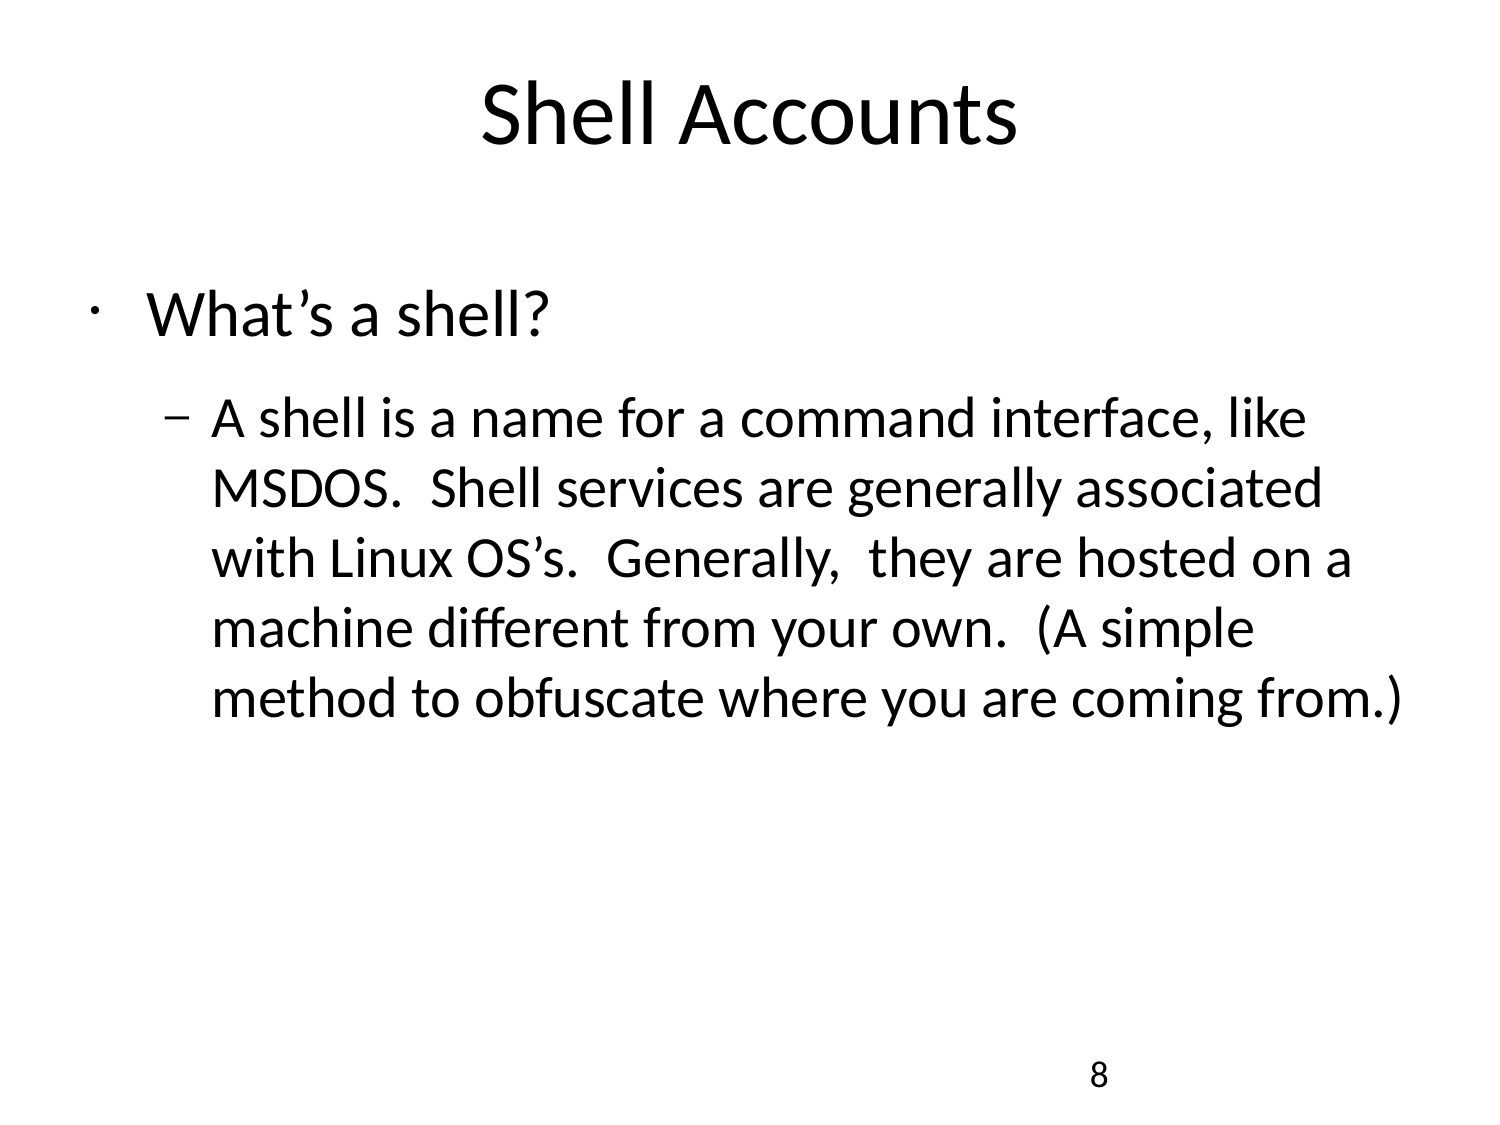

# Shell Accounts
What’s a shell?
A shell is a name for a command interface, like MSDOS. Shell services are generally associated with Linux OS’s. Generally, they are hosted on a machine different from your own. (A simple method to obfuscate where you are coming from.)